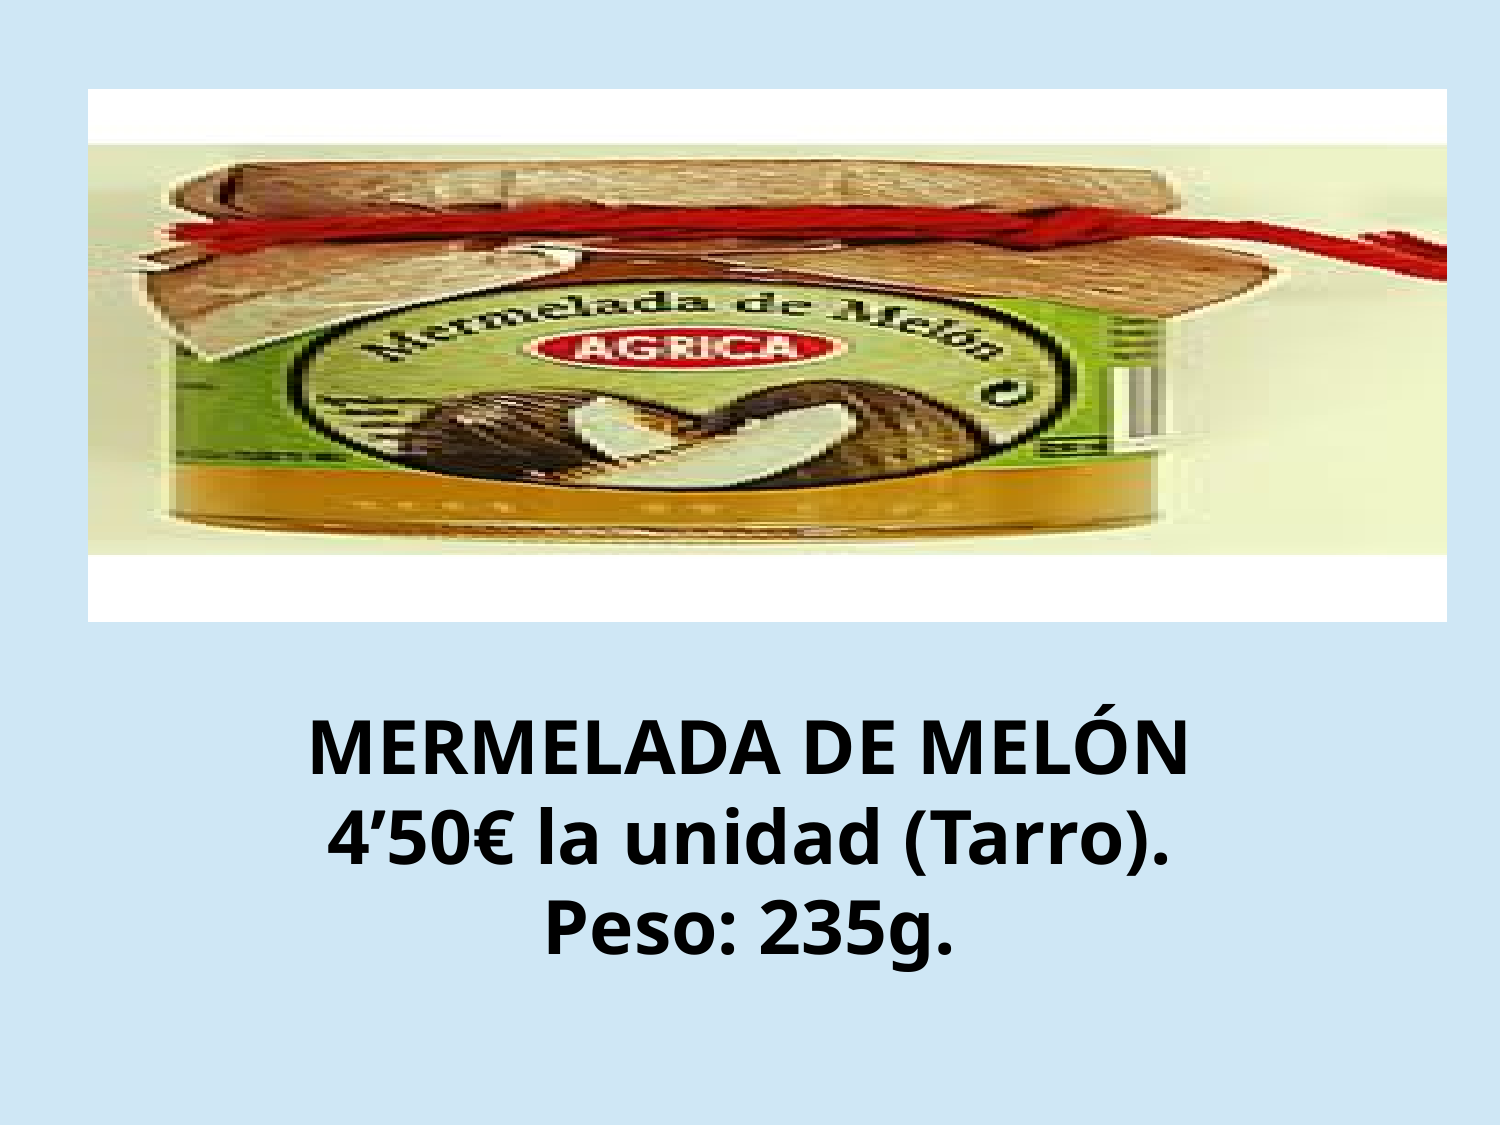

#
MERMELADA DE MELÓN
4’50€ la unidad (Tarro).
Peso: 235g.